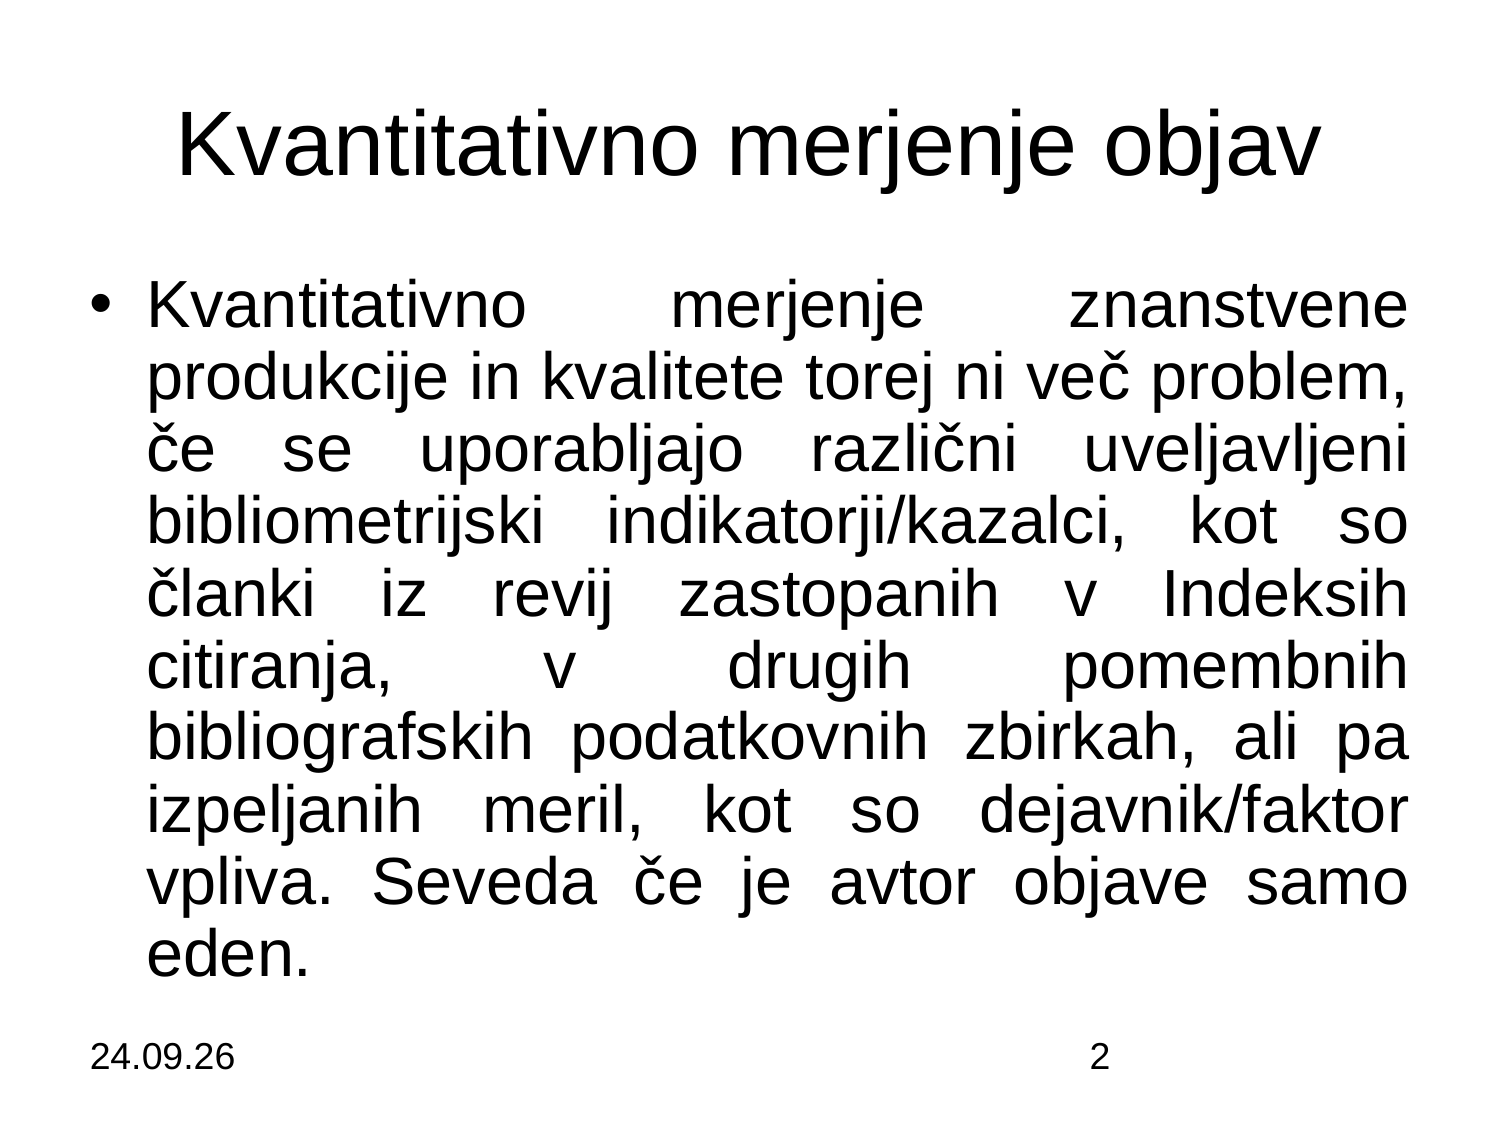

# Kvantitativno merjenje objav
Kvantitativno merjenje znanstvene produkcije in kvalitete torej ni več problem, če se uporabljajo različni uveljavljeni bibliometrijski indikatorji/kazalci, kot so članki iz revij zastopanih v Indeksih citiranja, v drugih pomembnih bibliografskih podatkovnih zbirkah, ali pa izpeljanih meril, kot so dejavnik/faktor vpliva. Seveda če je avtor objave samo eden.
2